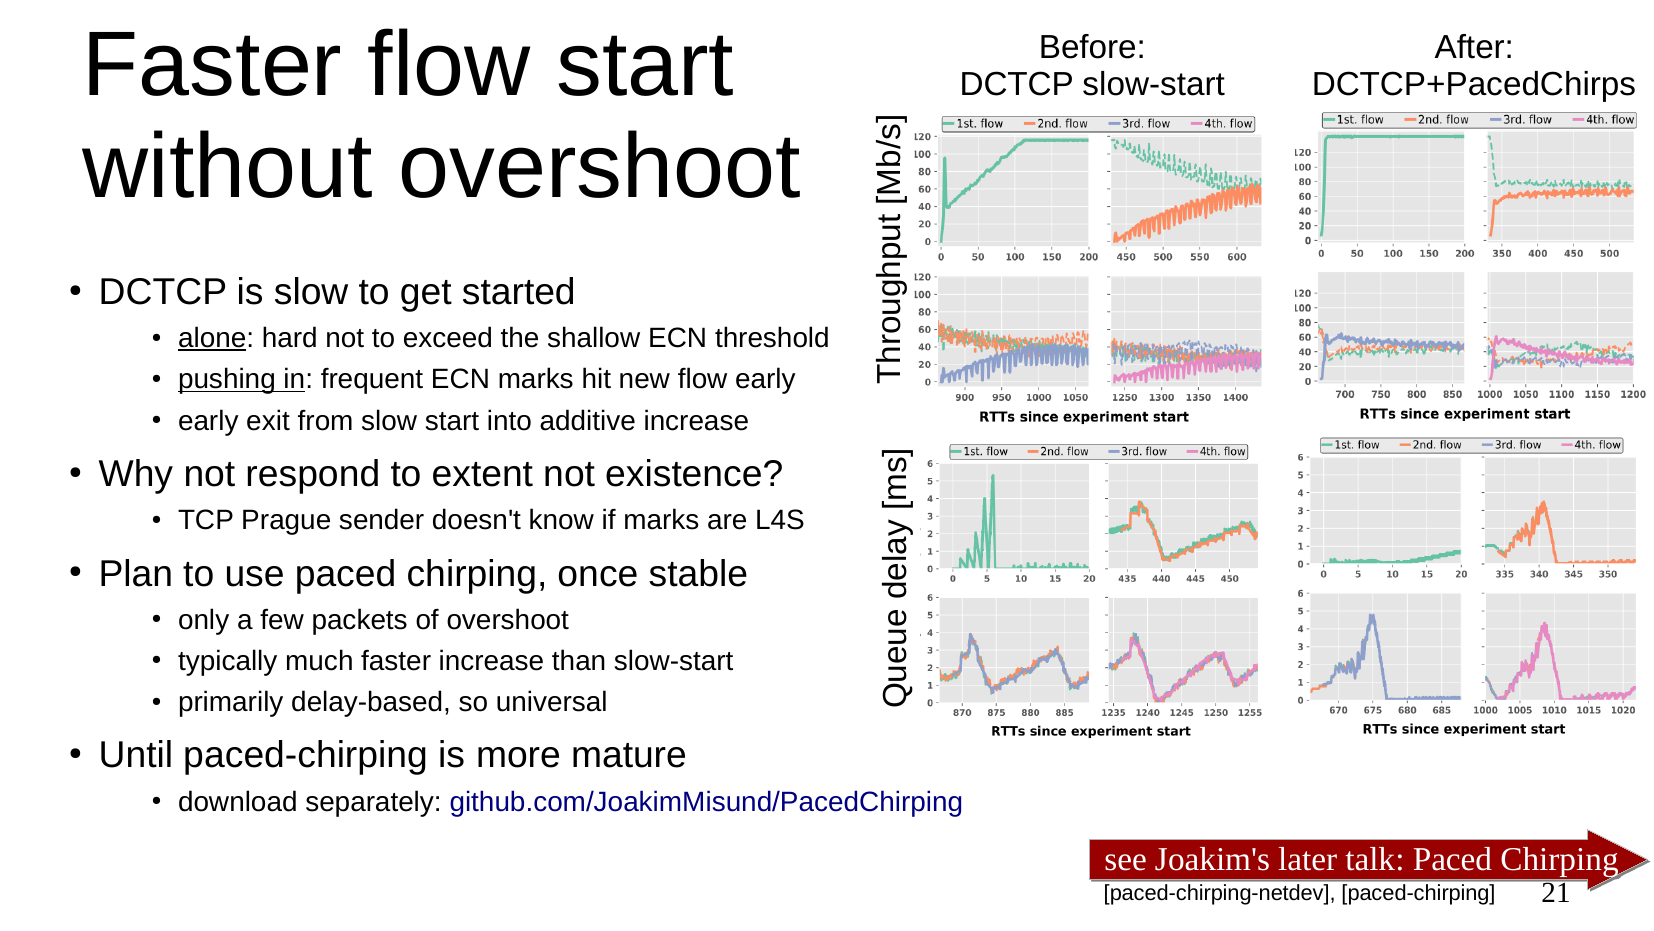

# Faster flow start without overshoot
Before:
DCTCP slow-start
After:
DCTCP+PacedChirps
Throughput [Mb/s]
DCTCP is slow to get started
alone: hard not to exceed the shallow ECN threshold
pushing in: frequent ECN marks hit new flow early
early exit from slow start into additive increase
Why not respond to extent not existence?
TCP Prague sender doesn't know if marks are L4S
Plan to use paced chirping, once stable
only a few packets of overshoot
typically much faster increase than slow-start
primarily delay-based, so universal
Until paced-chirping is more mature
download separately: github.com/JoakimMisund/PacedChirping
Queue delay [ms]
see Joakim's later talk: Paced Chirping
[paced-chirping-netdev], [paced-chirping]
21